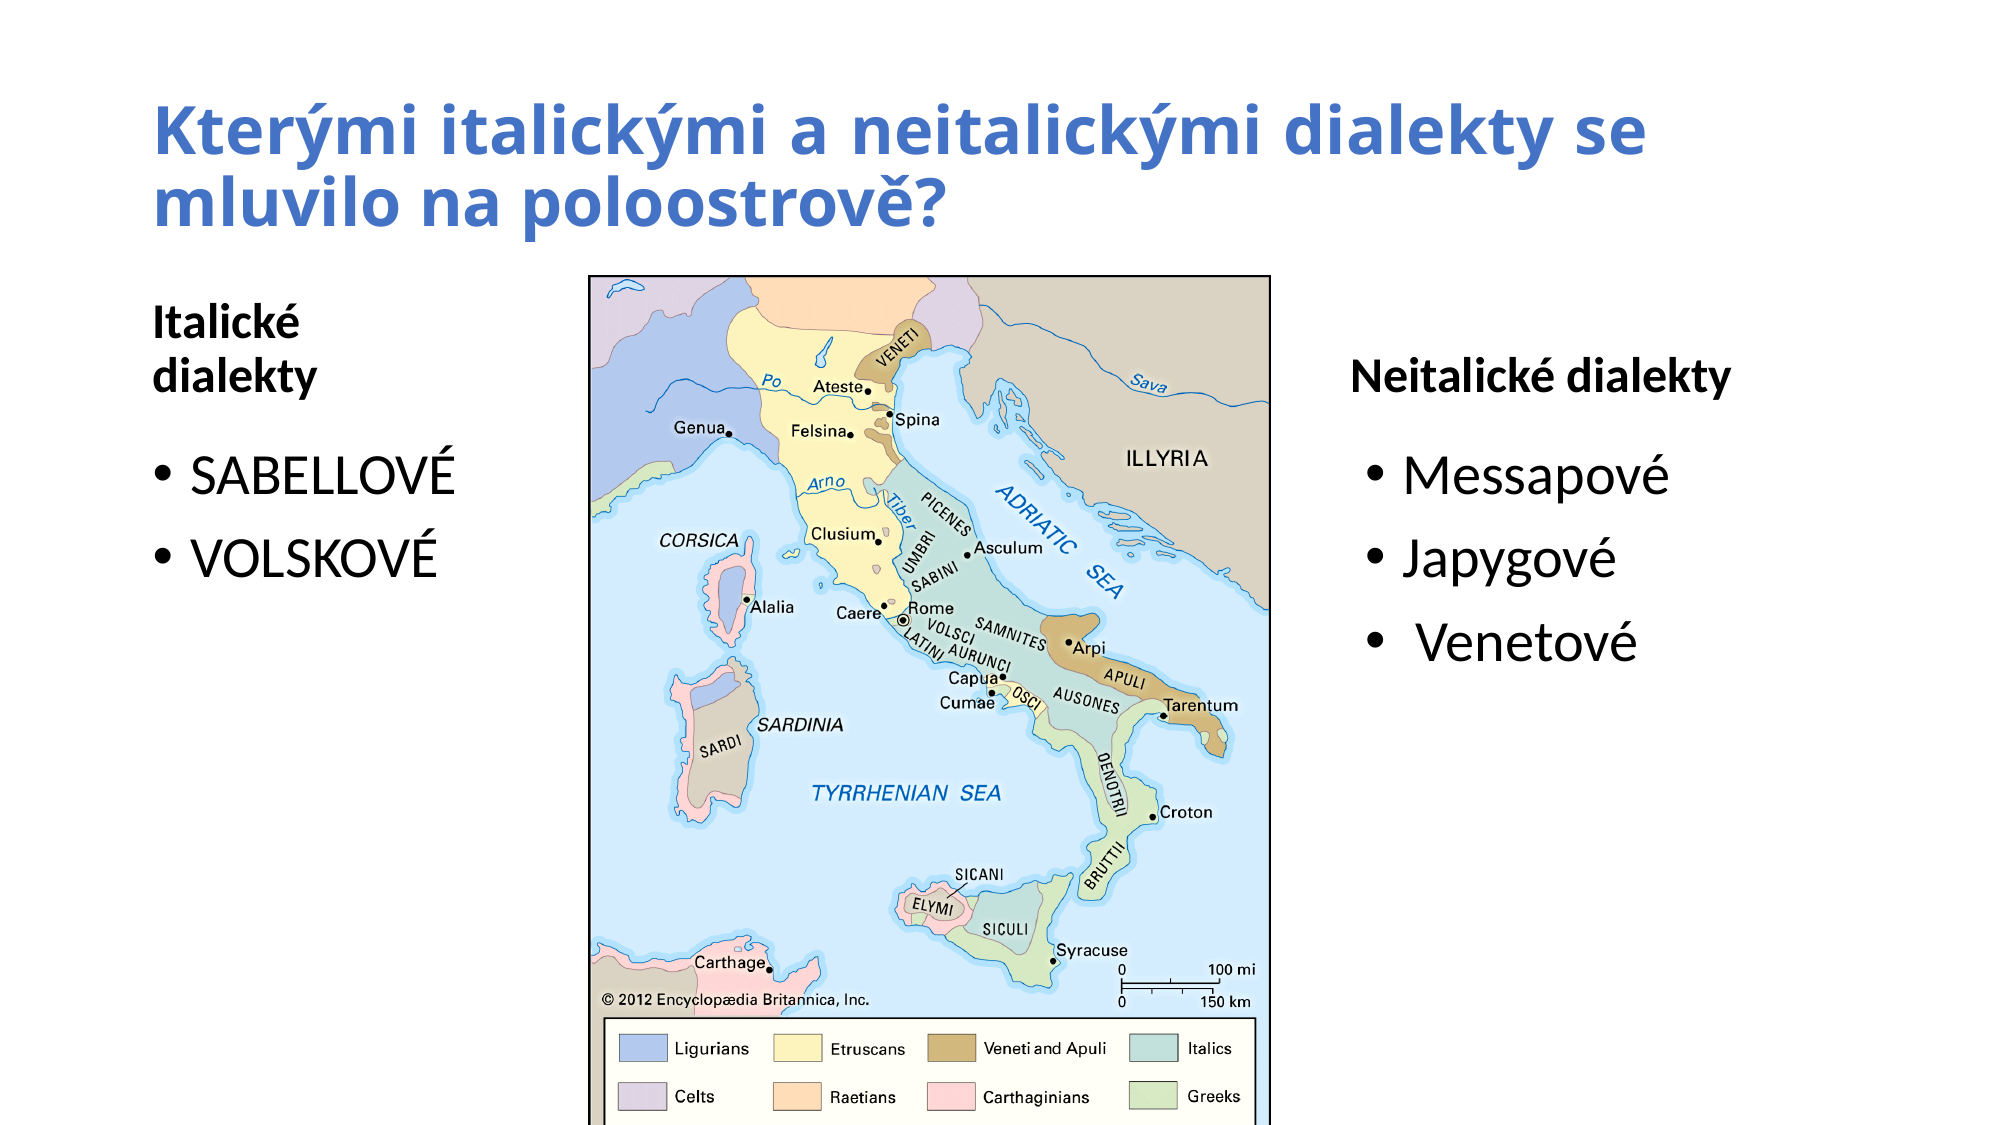

# Kterými italickými a neitalickými dialekty se mluvilo na poloostrově?
Italické dialekty
Neitalické dialekty
SABELLOVÉ
VOLSKOVÉ
Messapové
Japygové
 Venetové